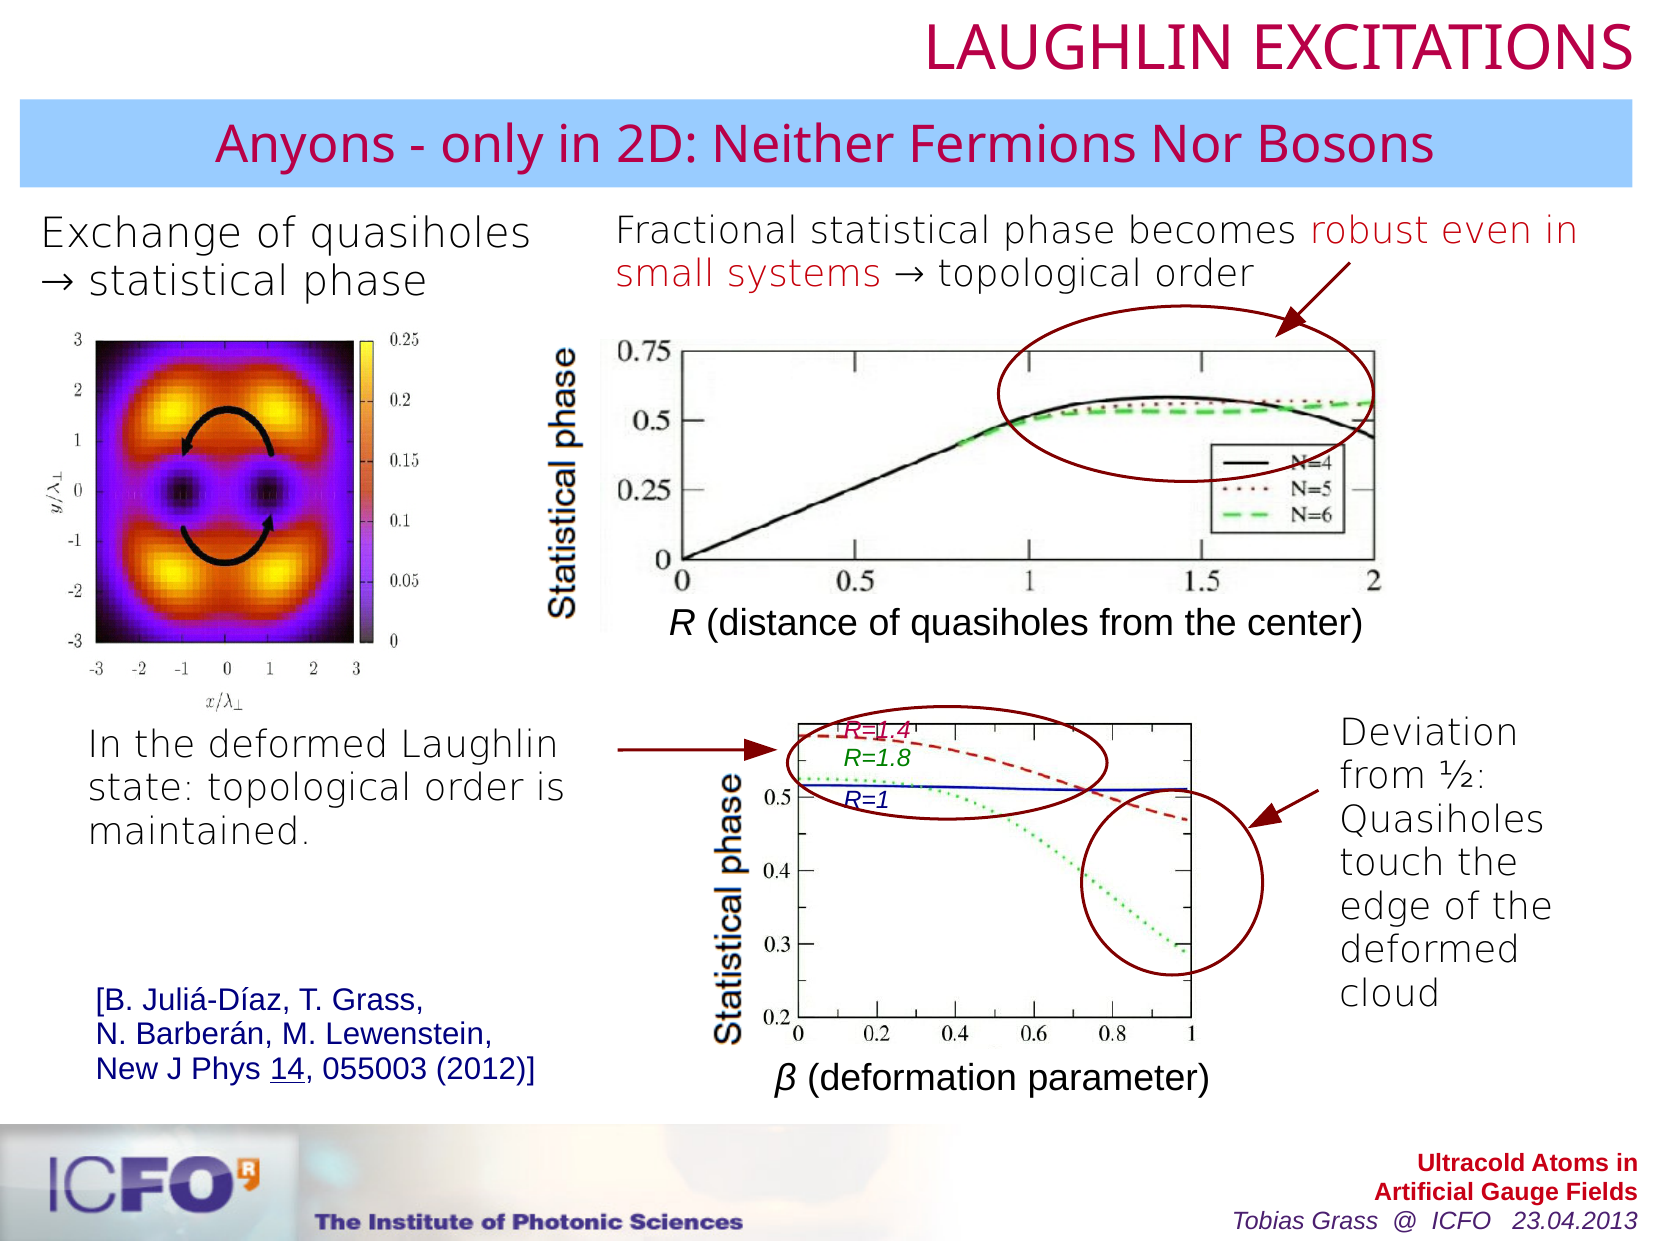

LAUGHLIN EXCITATIONS
Anyons - only in 2D: Neither Fermions Nor Bosons
Exchange of quasiholes
→ statistical phase
Fractional statistical phase becomes robust even in small systems → topological order
R (distance of quasiholes from the center)
Deviation from ½:
Quasiholes touch the edge of the deformed cloud
R=1.4
R=1.8
R=1
In the deformed Laughlin state: topological order is maintained.
[B. Juliá-Díaz, T. Grass,
N. Barberán, M. Lewenstein,
New J Phys 14, 055003 (2012)]
β (deformation parameter)
Ultracold Atoms in
Artificial Gauge Fields
Tobias Grass @ ICFO 23.04.2013